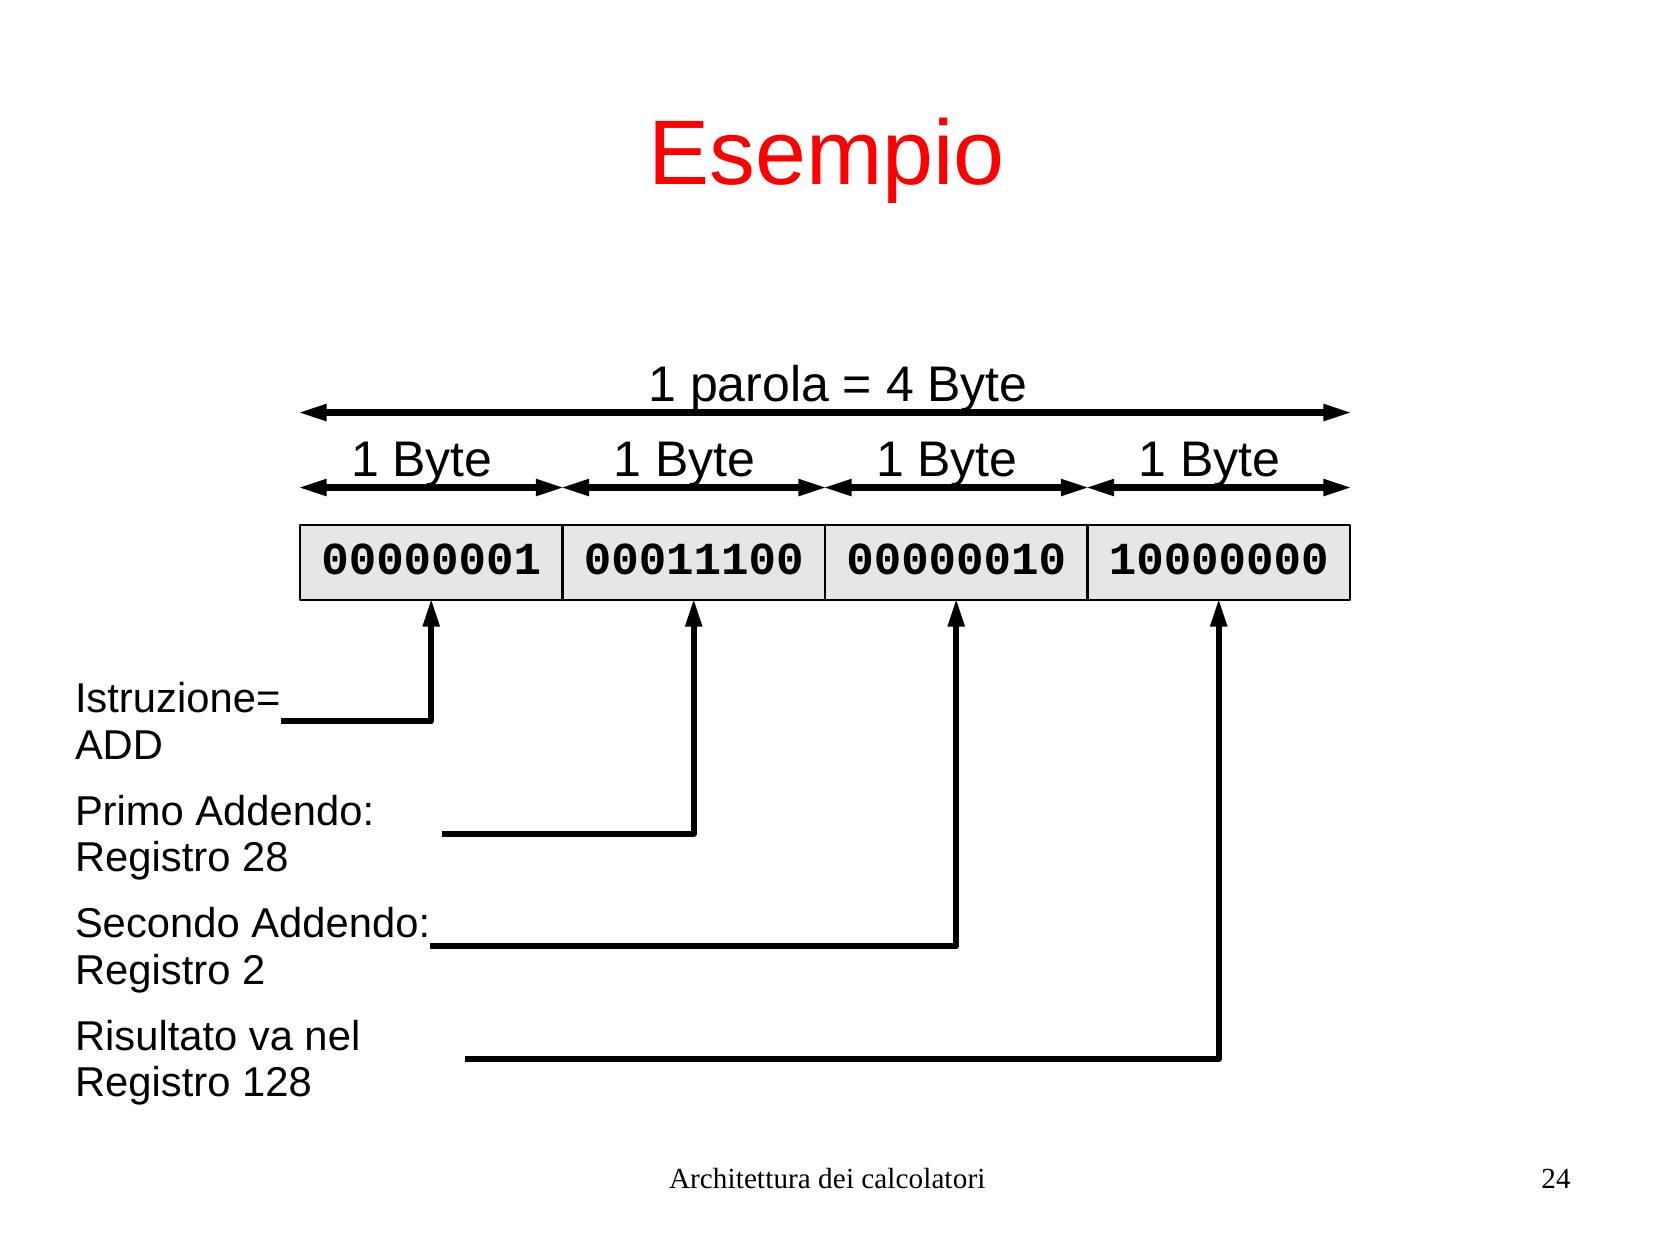

# Esempio
1 parola = 4 Byte
1 Byte
1 Byte
1 Byte
1 Byte
00000001
00011100
00000010
10000000
Istruzione=
ADD
Primo Addendo:
Registro 28
Secondo Addendo:
Registro 2
Risultato va nel
Registro 128
Architettura dei calcolatori
24